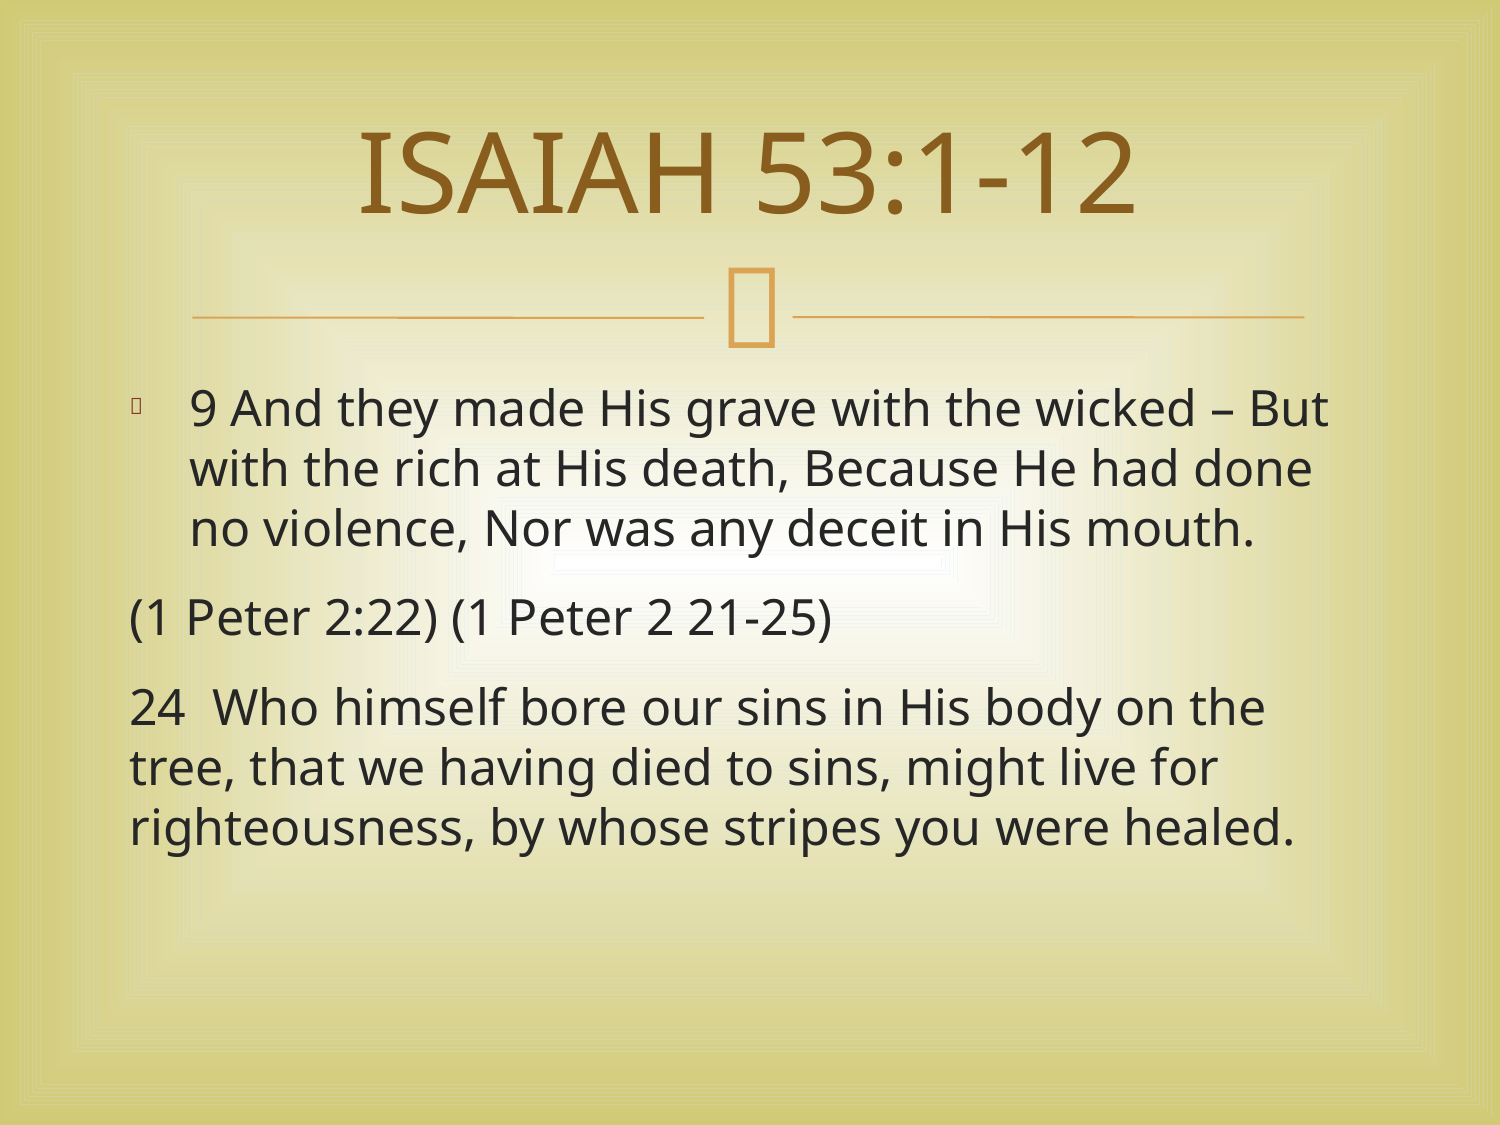

ISAIAH 53:1-12
# 9 And they made His grave with the wicked – But with the rich at His death, Because He had done no violence, Nor was any deceit in His mouth.
(1 Peter 2:22) (1 Peter 2 21-25)
24 Who himself bore our sins in His body on the tree, that we having died to sins, might live for righteousness, by whose stripes you were healed.